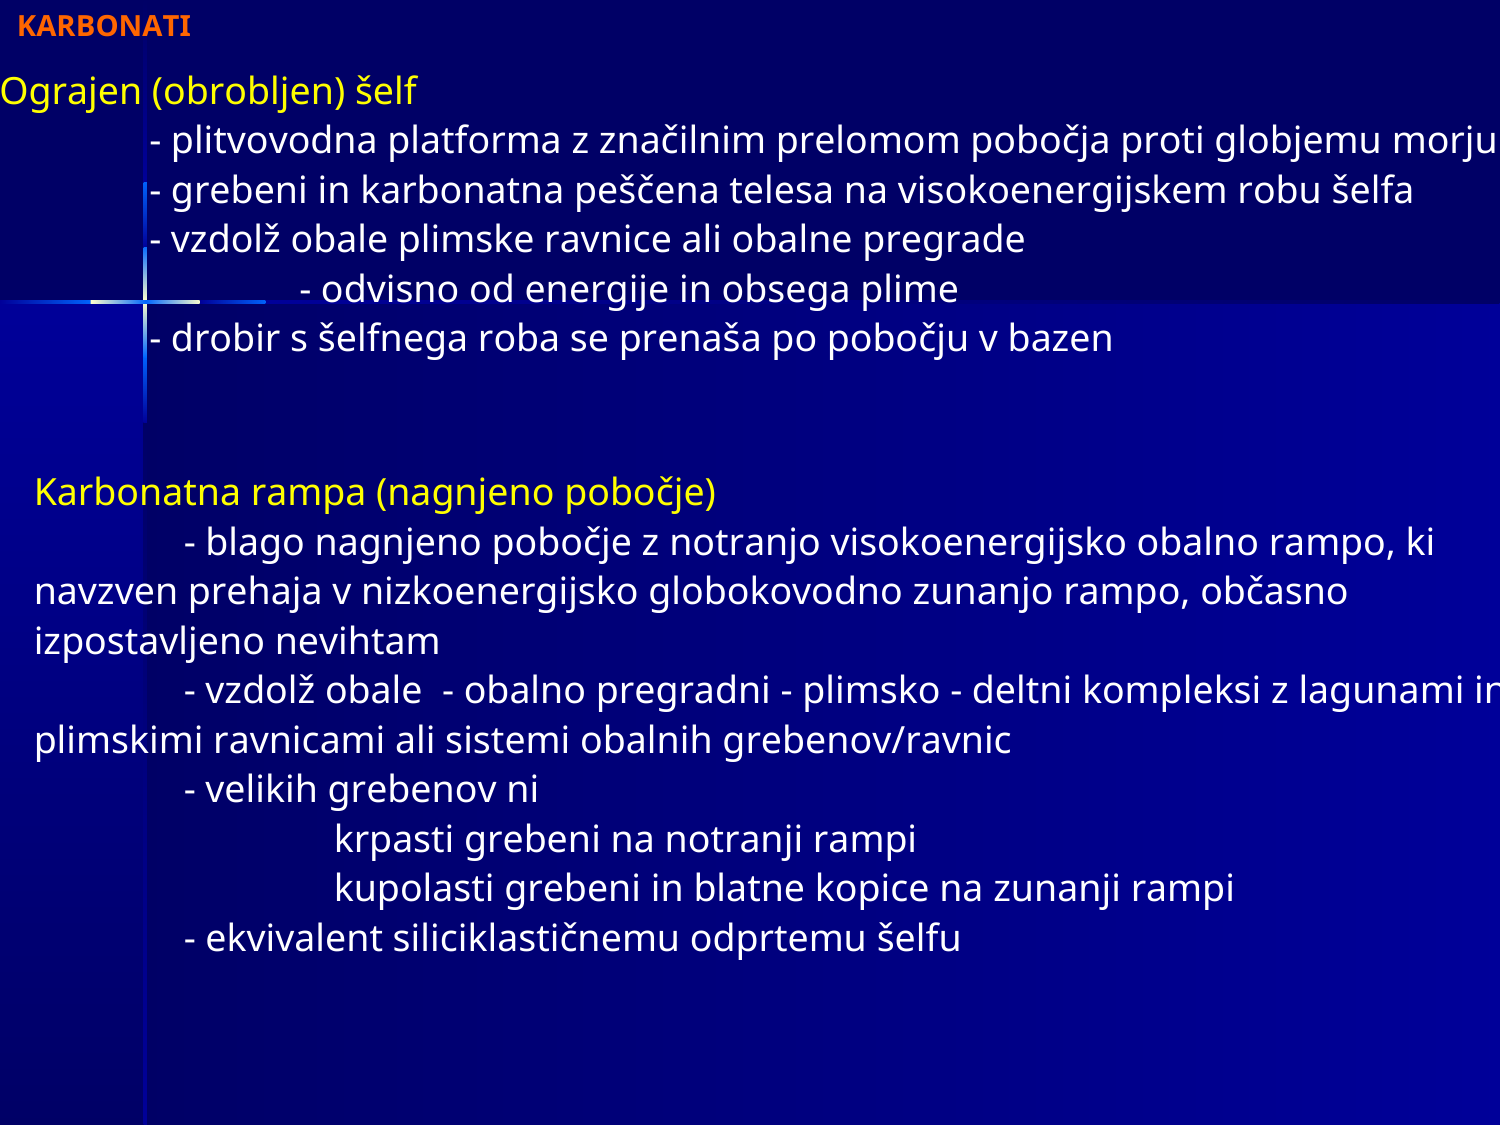

KARBONATI
Ograjen (obrobljen) šelf
	- plitvovodna platforma z značilnim prelomom pobočja proti globjemu morju
	- grebeni in karbonatna peščena telesa na visokoenergijskem robu šelfa
	- vzdolž obale plimske ravnice ali obalne pregrade
		- odvisno od energije in obsega plime
	- drobir s šelfnega roba se prenaša po pobočju v bazen
Karbonatna rampa (nagnjeno pobočje)
	- blago nagnjeno pobočje z notranjo visokoenergijsko obalno rampo, ki
navzven prehaja v nizkoenergijsko globokovodno zunanjo rampo, občasno
izpostavljeno nevihtam
	- vzdolž obale - obalno pregradni - plimsko - deltni kompleksi z lagunami in
plimskimi ravnicami ali sistemi obalnih grebenov/ravnic
	- velikih grebenov ni
		krpasti grebeni na notranji rampi
		kupolasti grebeni in blatne kopice na zunanji rampi
	- ekvivalent siliciklastičnemu odprtemu šelfu